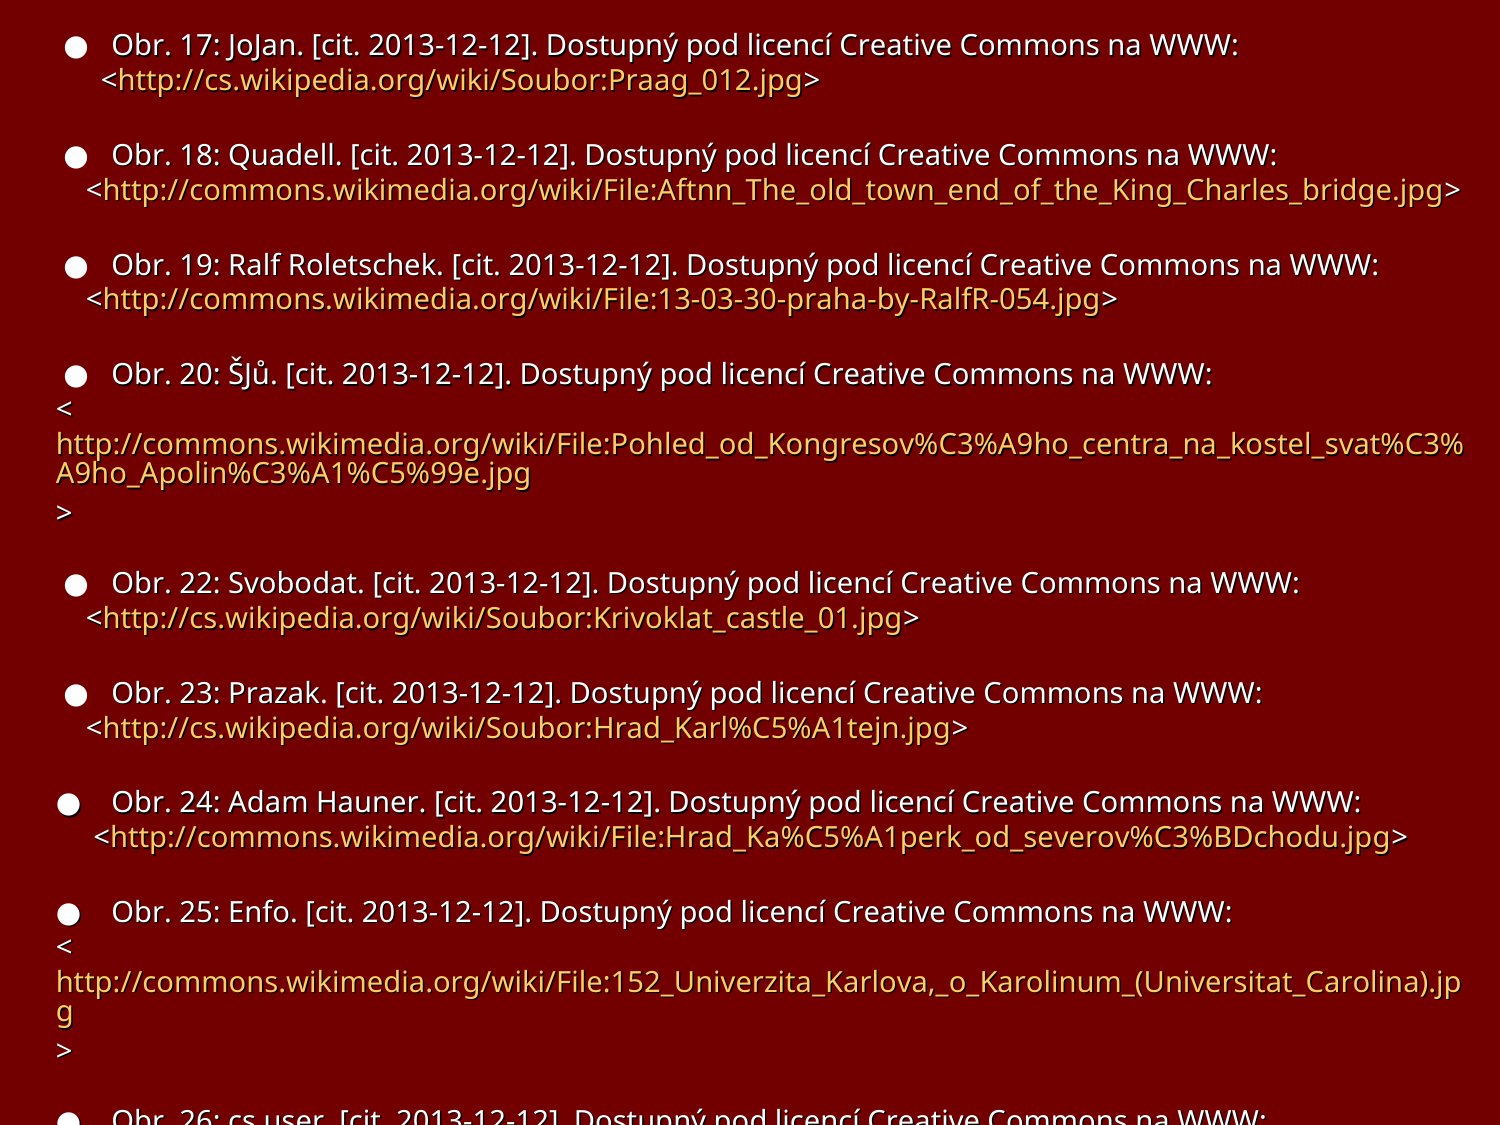

● Obr. 17: JoJan. [cit. 2013-12-12]. Dostupný pod licencí Creative Commons na WWW:
 <http://cs.wikipedia.org/wiki/Soubor:Praag_012.jpg>
 ● Obr. 18: Quadell. [cit. 2013-12-12]. Dostupný pod licencí Creative Commons na WWW:
 <http://commons.wikimedia.org/wiki/File:Aftnn_The_old_town_end_of_the_King_Charles_bridge.jpg>
 ● Obr. 19: Ralf Roletschek. [cit. 2013-12-12]. Dostupný pod licencí Creative Commons na WWW:
 <http://commons.wikimedia.org/wiki/File:13-03-30-praha-by-RalfR-054.jpg>
 ● Obr. 20: ŠJů. [cit. 2013-12-12]. Dostupný pod licencí Creative Commons na WWW:
<http://commons.wikimedia.org/wiki/File:Pohled_od_Kongresov%C3%A9ho_centra_na_kostel_svat%C3%A9ho_Apolin%C3%A1%C5%99e.jpg>
 ● Obr. 22: Svobodat. [cit. 2013-12-12]. Dostupný pod licencí Creative Commons na WWW:
 <http://cs.wikipedia.org/wiki/Soubor:Krivoklat_castle_01.jpg>
 ● Obr. 23: Prazak. [cit. 2013-12-12]. Dostupný pod licencí Creative Commons na WWW:
 <http://cs.wikipedia.org/wiki/Soubor:Hrad_Karl%C5%A1tejn.jpg>
● Obr. 24: Adam Hauner. [cit. 2013-12-12]. Dostupný pod licencí Creative Commons na WWW:
 <http://commons.wikimedia.org/wiki/File:Hrad_Ka%C5%A1perk_od_severov%C3%BDchodu.jpg>
● Obr. 25: Enfo. [cit. 2013-12-12]. Dostupný pod licencí Creative Commons na WWW:
<http://commons.wikimedia.org/wiki/File:152_Univerzita_Karlova,_o_Karolinum_(Universitat_Carolina).jpg>
● Obr. 26: cs user. [cit. 2013-12-12]. Dostupný pod licencí Creative Commons na WWW:
 <http://commons.wikimedia.org/wiki/File:Charles_Bridge-saint_John.jpg>
● Obr. 27: Diligent. [cit. 2013-12-12]. Dostupný pod licencí Creative Commons na WWW:
 <http://commons.wikimedia.org/wiki/File:Charles_Bridge_St_Anna.jpg>